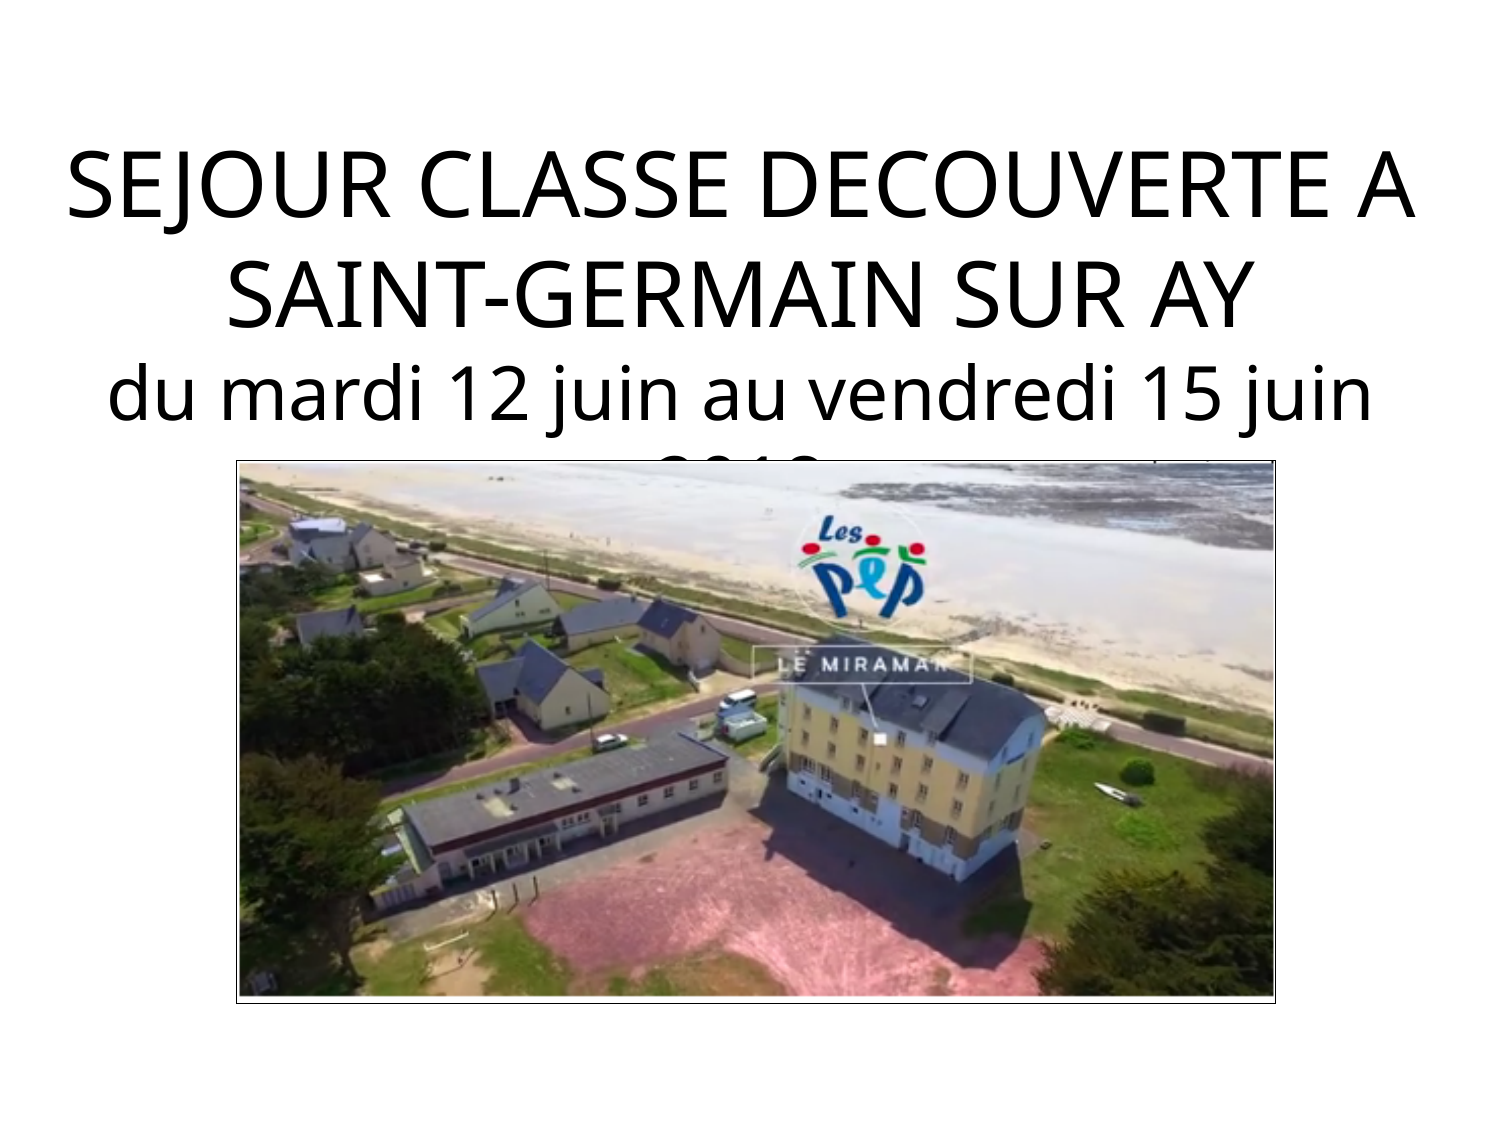

SEJOUR CLASSE DECOUVERTE A SAINT-GERMAIN SUR AY
du mardi 12 juin au vendredi 15 juin 2018